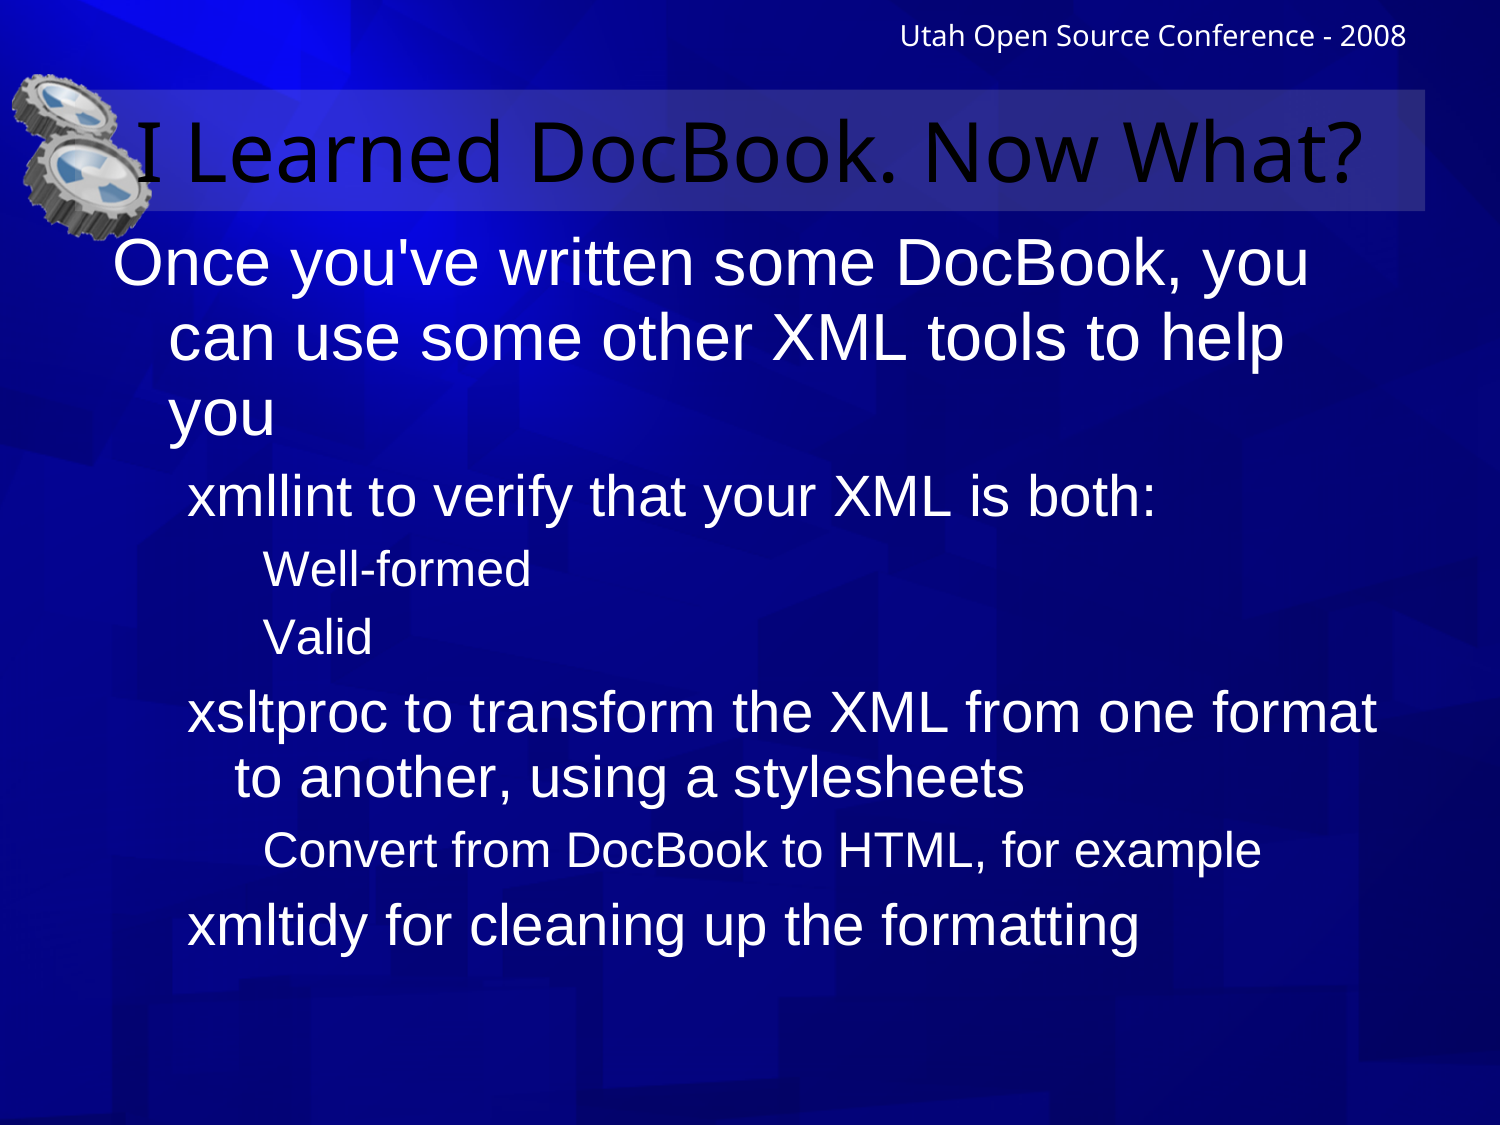

# I Learned DocBook. Now What?
Once you've written some DocBook, you can use some other XML tools to help you
xmllint to verify that your XML is both:
Well-formed
Valid
xsltproc to transform the XML from one format to another, using a stylesheets
Convert from DocBook to HTML, for example
xmltidy for cleaning up the formatting